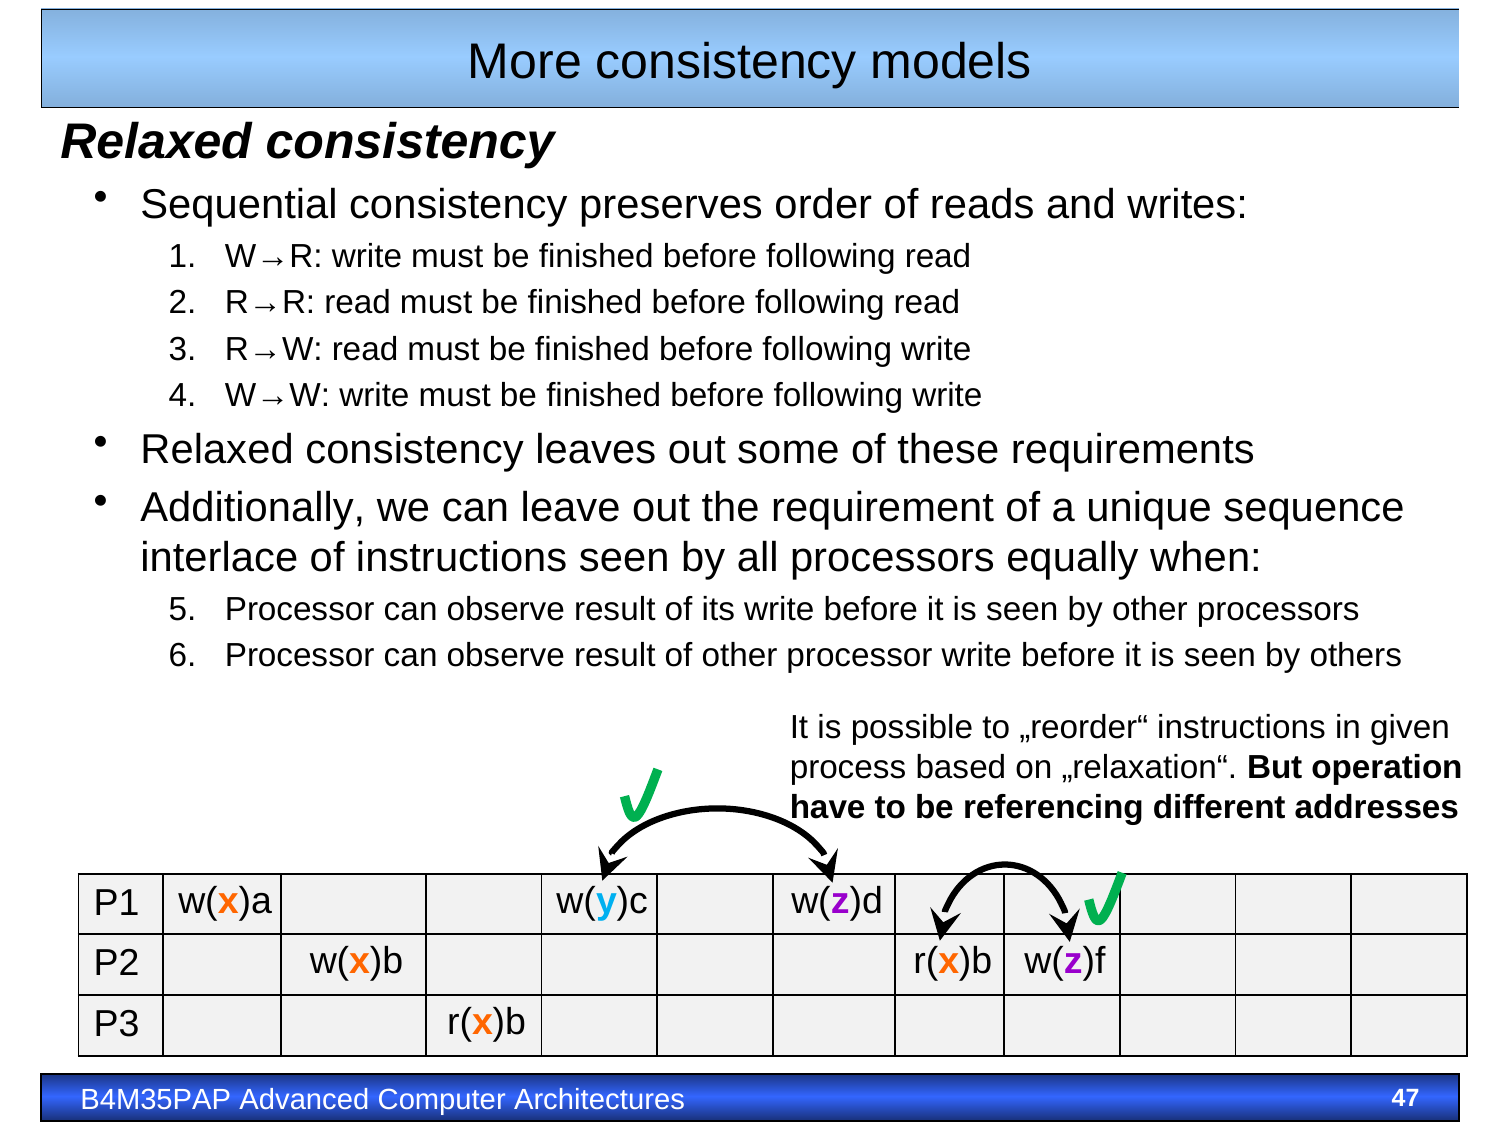

More consistency models
# Relaxed consistency
Sequential consistency preserves order of reads and writes:
W→R: write must be finished before following read
R→R: read must be finished before following read
R→W: read must be finished before following write
W→W: write must be finished before following write
Relaxed consistency leaves out some of these requirements
Additionally, we can leave out the requirement of a unique sequence interlace of instructions seen by all processors equally when:
Processor can observe result of its write before it is seen by other processors
Processor can observe result of other processor write before it is seen by others
It is possible to „reorder“ instructions in given process based on „relaxation“. But operation have to be referencing different addresses
| P1 | w(x)a | | | w(y)c | | w(z)d | | | | | |
| --- | --- | --- | --- | --- | --- | --- | --- | --- | --- | --- | --- |
| P2 | | w(x)b | | | | | r(x)b | w(z)f | | | |
| P3 | | | r(x)b | | | | | | | | |